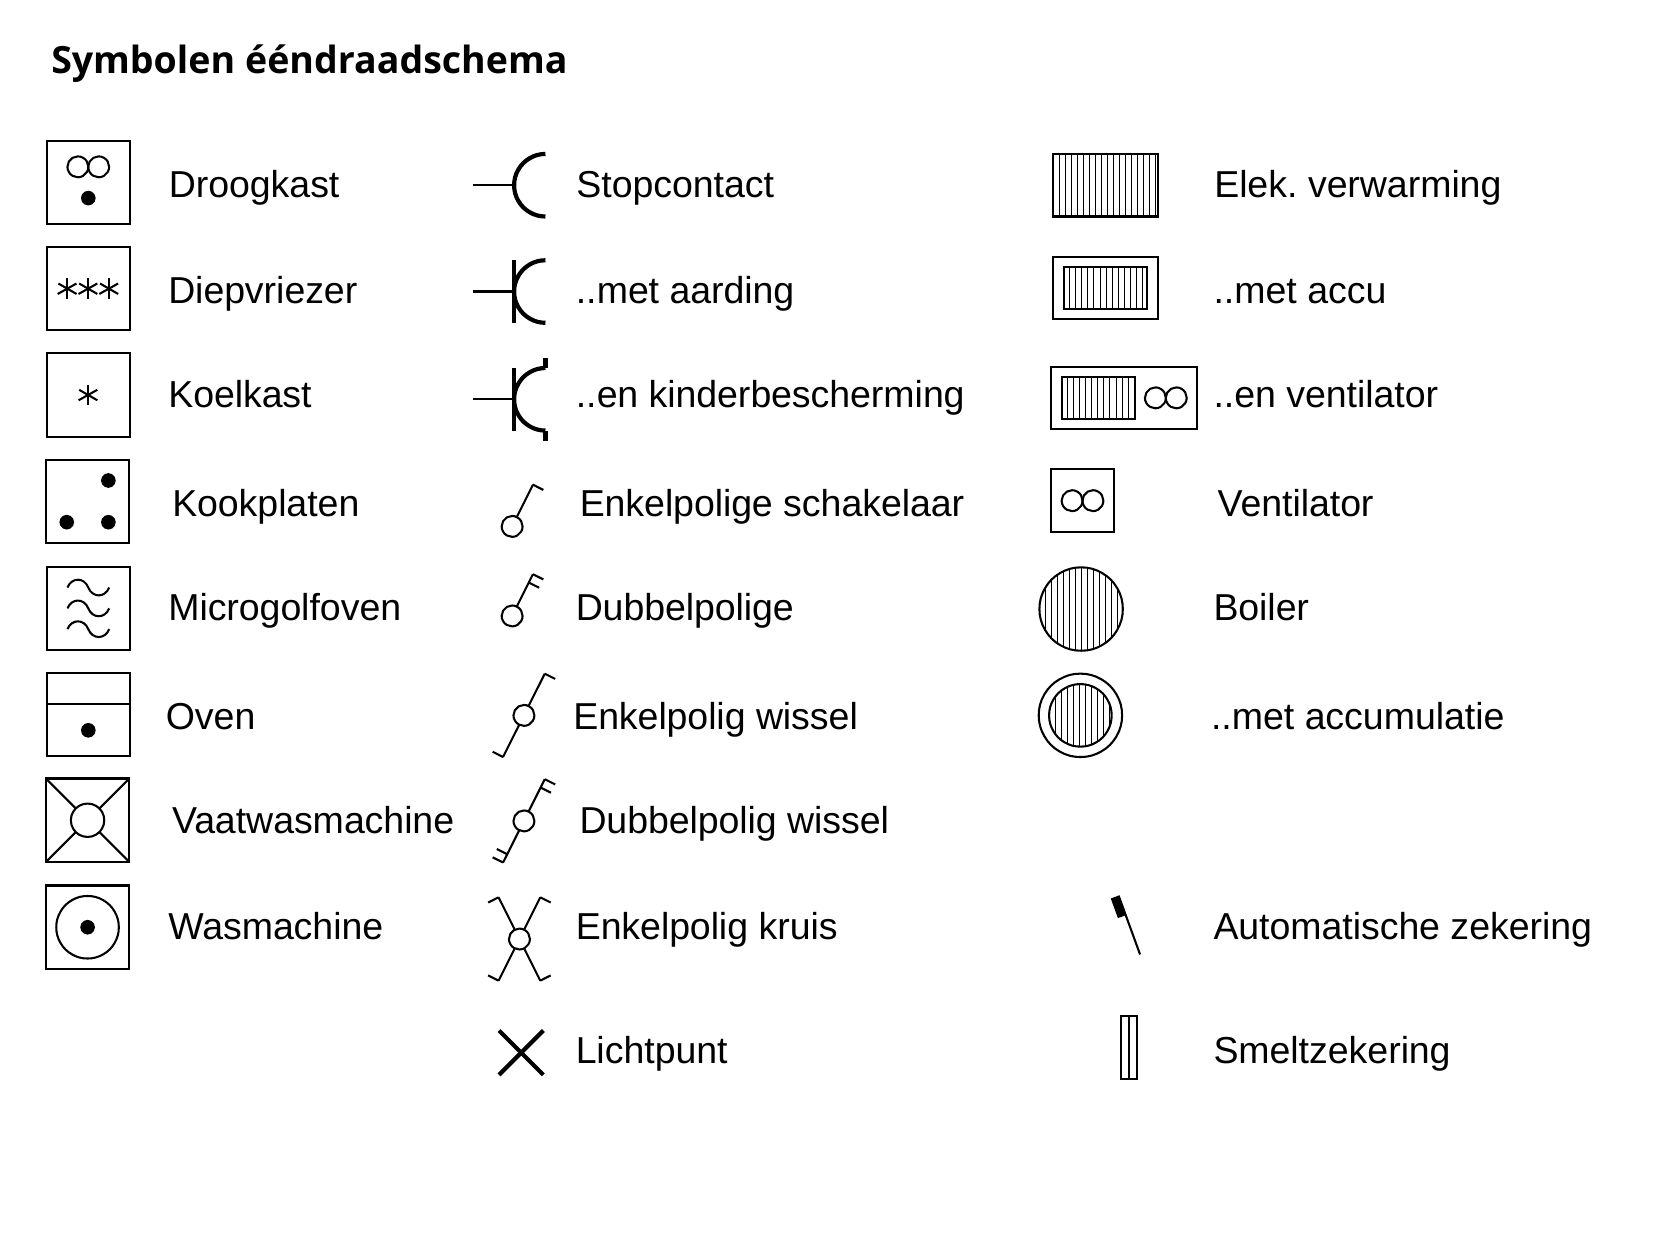

Symbolen ééndraadschema
Droogkast
Stopcontact
Elek. verwarming
Diepvriezer
..met aarding
..met accu
Koelkast
..en kinderbescherming
..en ventilator
Kookplaten
Enkelpolige schakelaar
Ventilator
Microgolfoven
Dubbelpolige
Boiler
Oven
Enkelpolig wissel
..met accumulatie
Vaatwasmachine
Dubbelpolig wissel
Wasmachine
Enkelpolig kruis
Automatische zekering
Lichtpunt
Smeltzekering